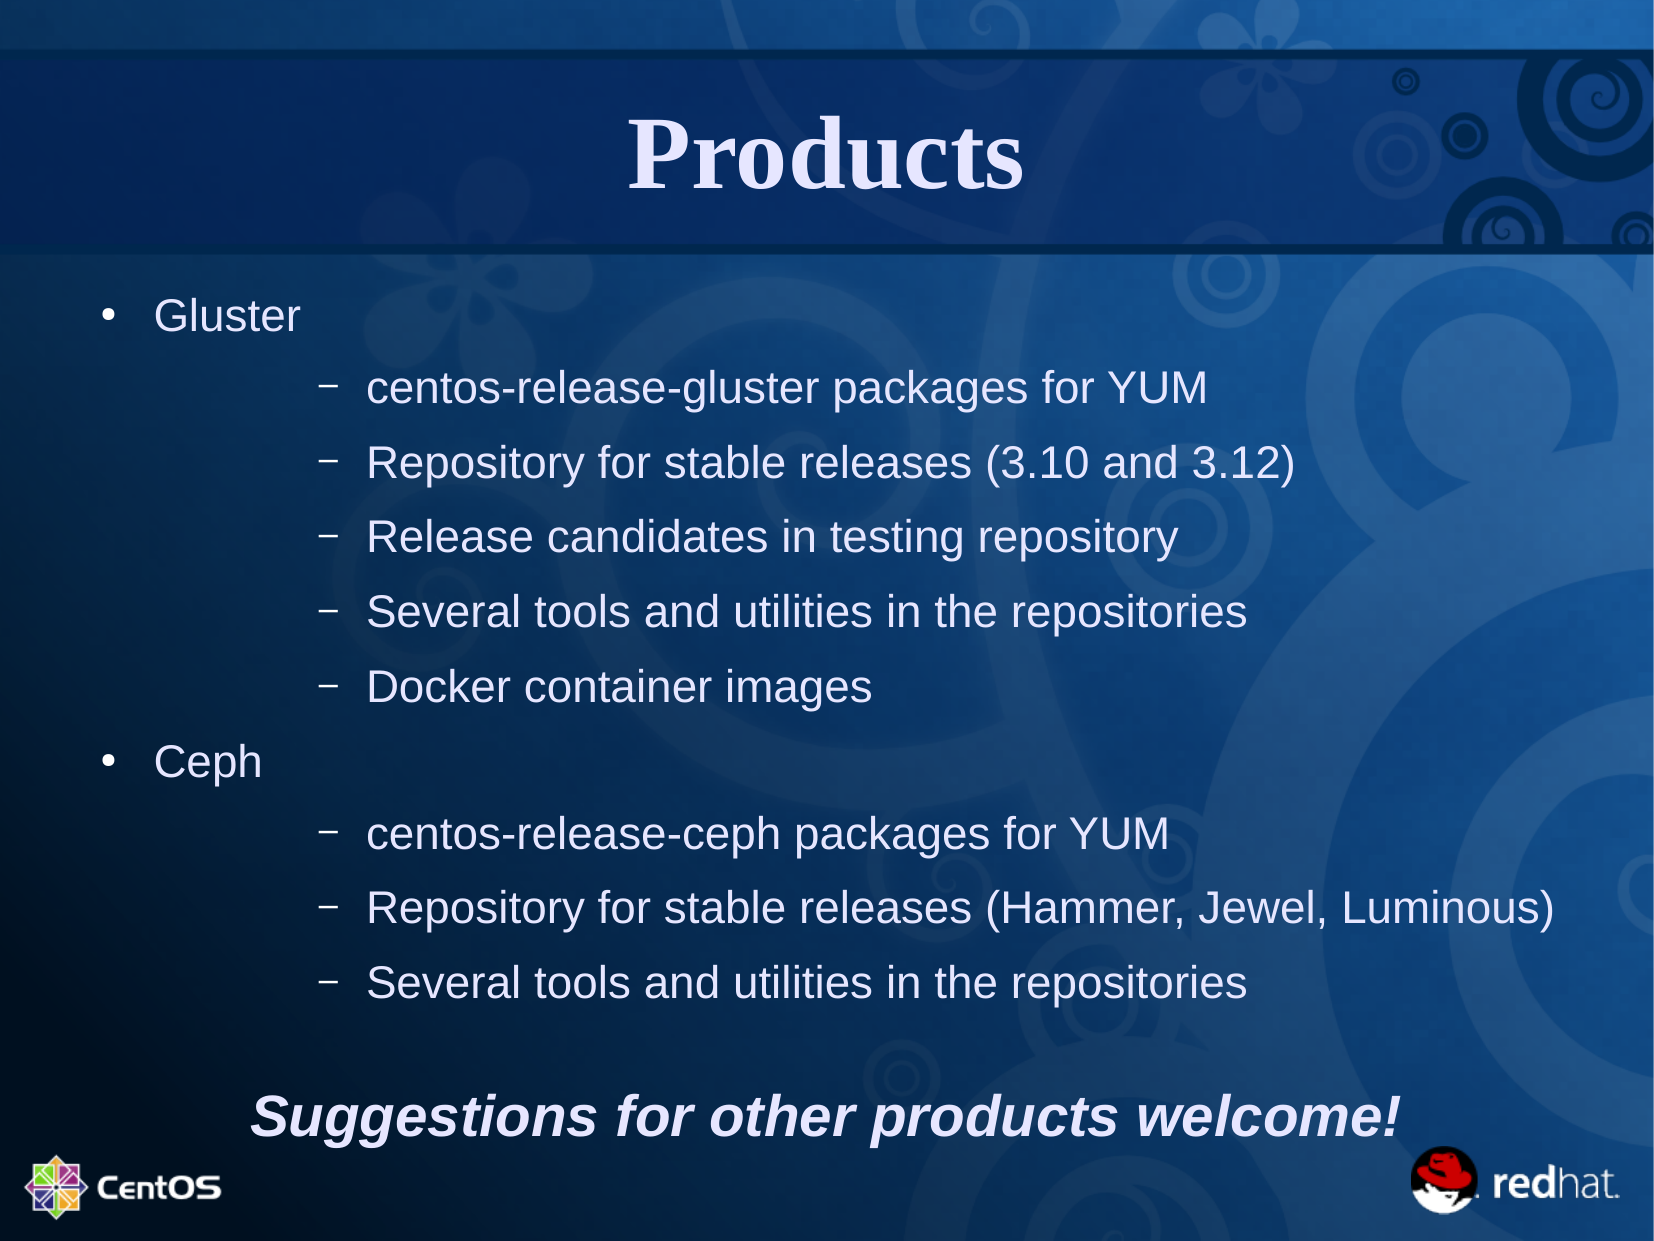

# Products
Gluster
centos-release-gluster packages for YUM
Repository for stable releases (3.10 and 3.12)
Release candidates in testing repository
Several tools and utilities in the repositories
Docker container images
Ceph
centos-release-ceph packages for YUM
Repository for stable releases (Hammer, Jewel, Luminous)
Several tools and utilities in the repositories
Suggestions for other products welcome!